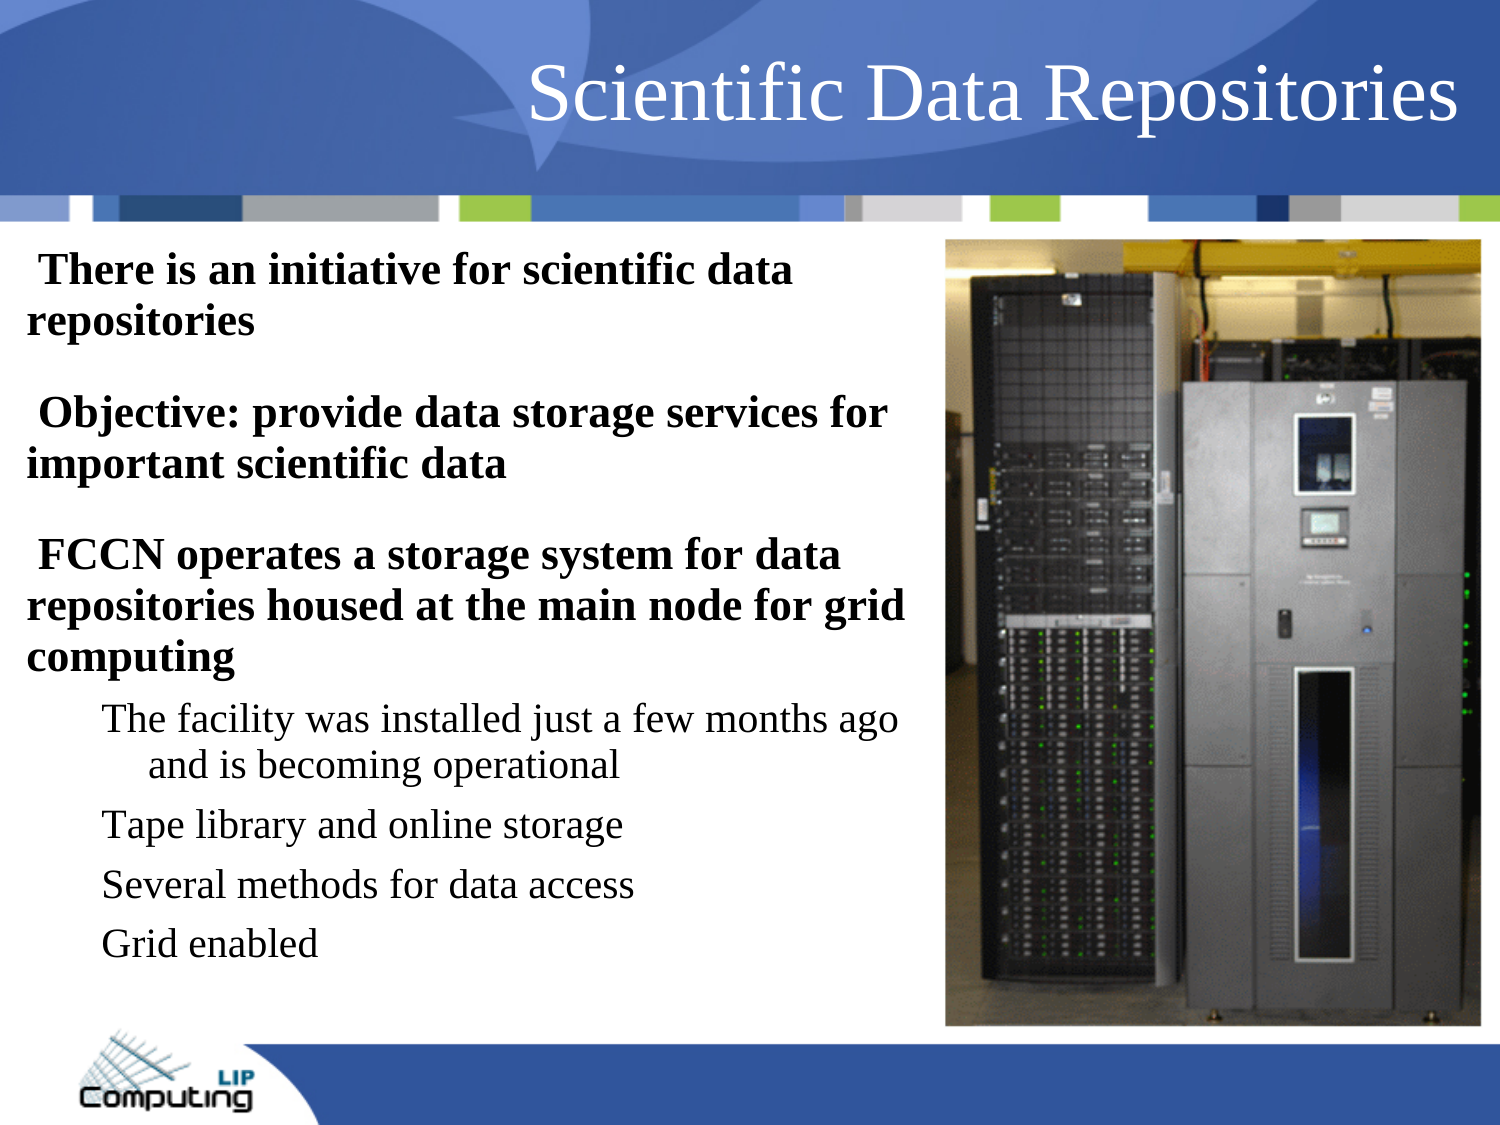

Scientific Data Repositories
 There is an initiative for scientific data repositories
 Objective: provide data storage services for important scientific data
 FCCN operates a storage system for data repositories housed at the main node for grid computing
The facility was installed just a few months ago and is becoming operational
Tape library and online storage
Several methods for data access
Grid enabled